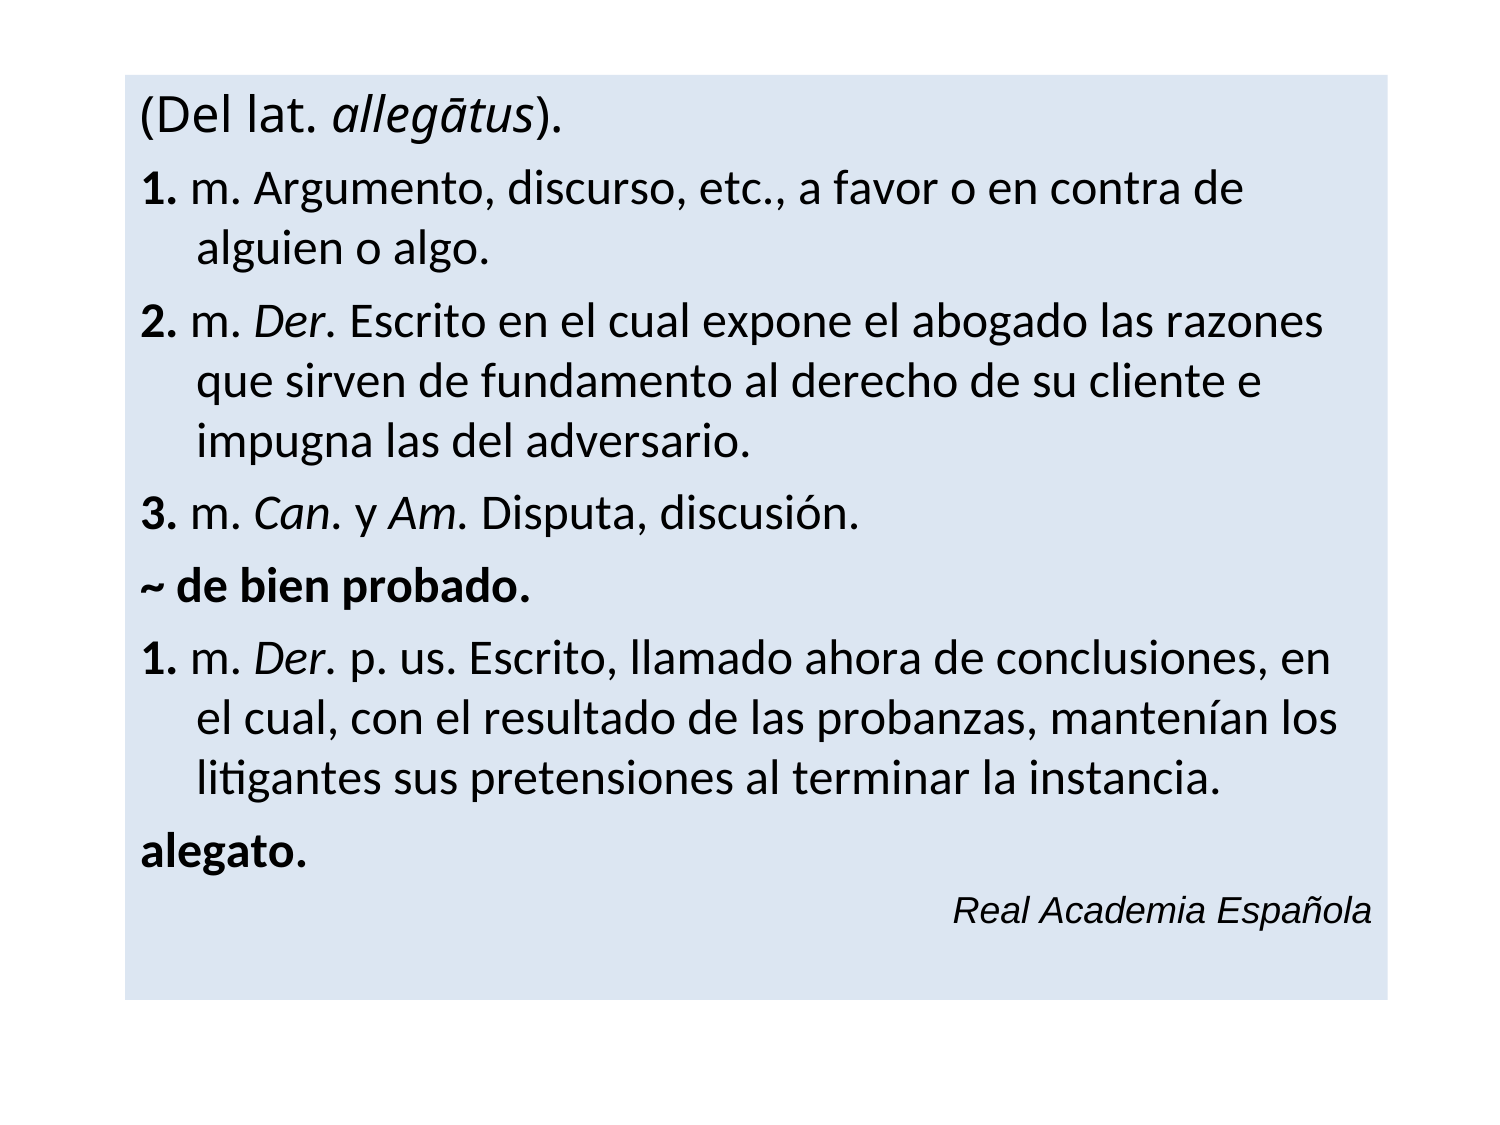

# (Del lat. allegātus).
1. m. Argumento, discurso, etc., a favor o en contra de alguien o algo.
2. m. Der. Escrito en el cual expone el abogado las razones que sirven de fundamento al derecho de su cliente e impugna las del adversario.
3. m. Can. y Am. Disputa, discusión.
~ de bien probado.
1. m. Der. p. us. Escrito, llamado ahora de conclusiones, en el cual, con el resultado de las probanzas, mantenían los litigantes sus pretensiones al terminar la instancia.
alegato.
Real Academia Española